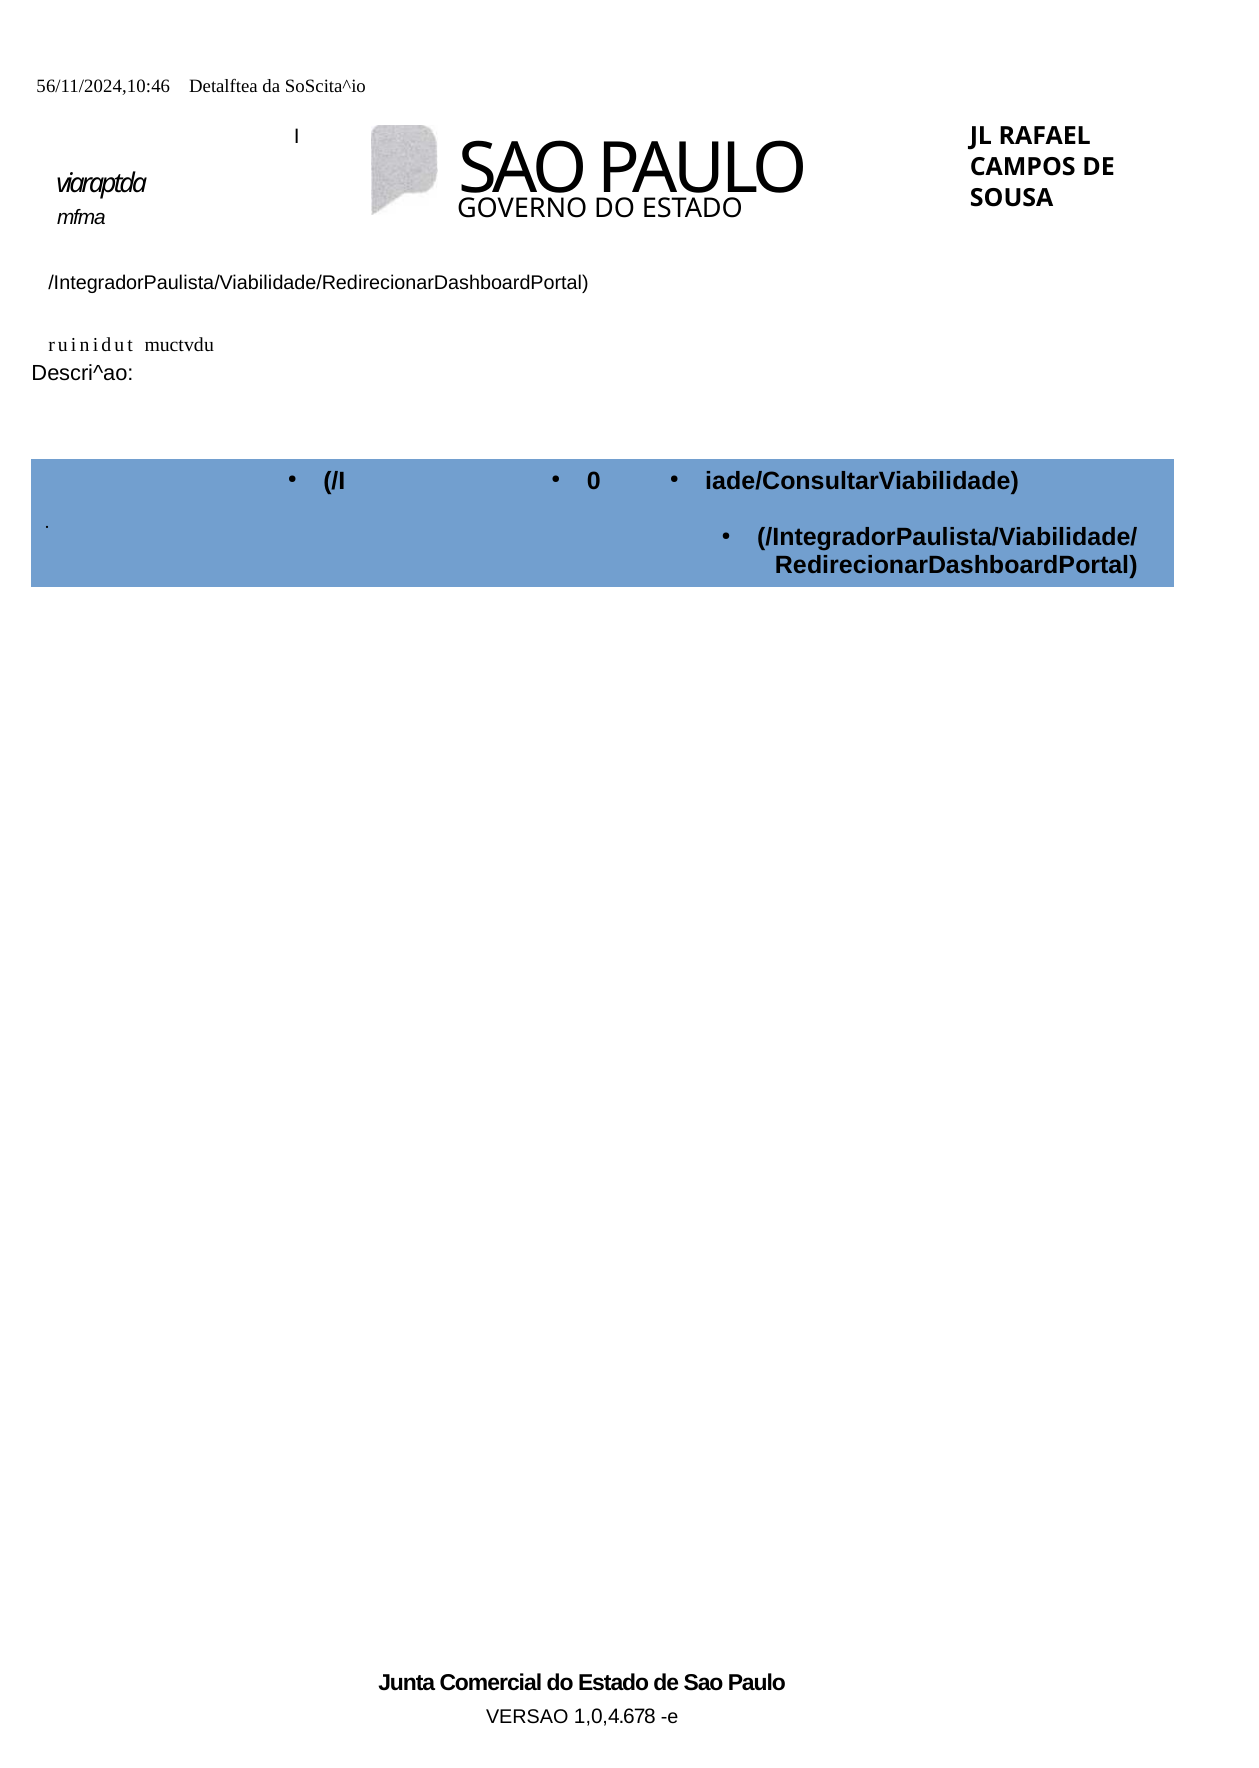

56/11/2024,10:46 Detalftea da SoScita^io
JL RAFAEL
CAMPOS DE
SOUSA
I
SAO PAULO
viaraptda
GOVERNO DO ESTADO
mfma
/IntegradorPaulista/Viabilidade/RedirecionarDashboardPortal) ruinidut muctvdu
Descri^ao:
| | (/I | 0 | iade/ConsultarViabilidade) |
| --- | --- | --- | --- |
| - | | (/IntegradorPaulista/Viabilidade/RedirecionarDashboardPortal) | |
Junta Comercial do Estado de Sao Paulo
VERSAO 1,0,4.678 -e